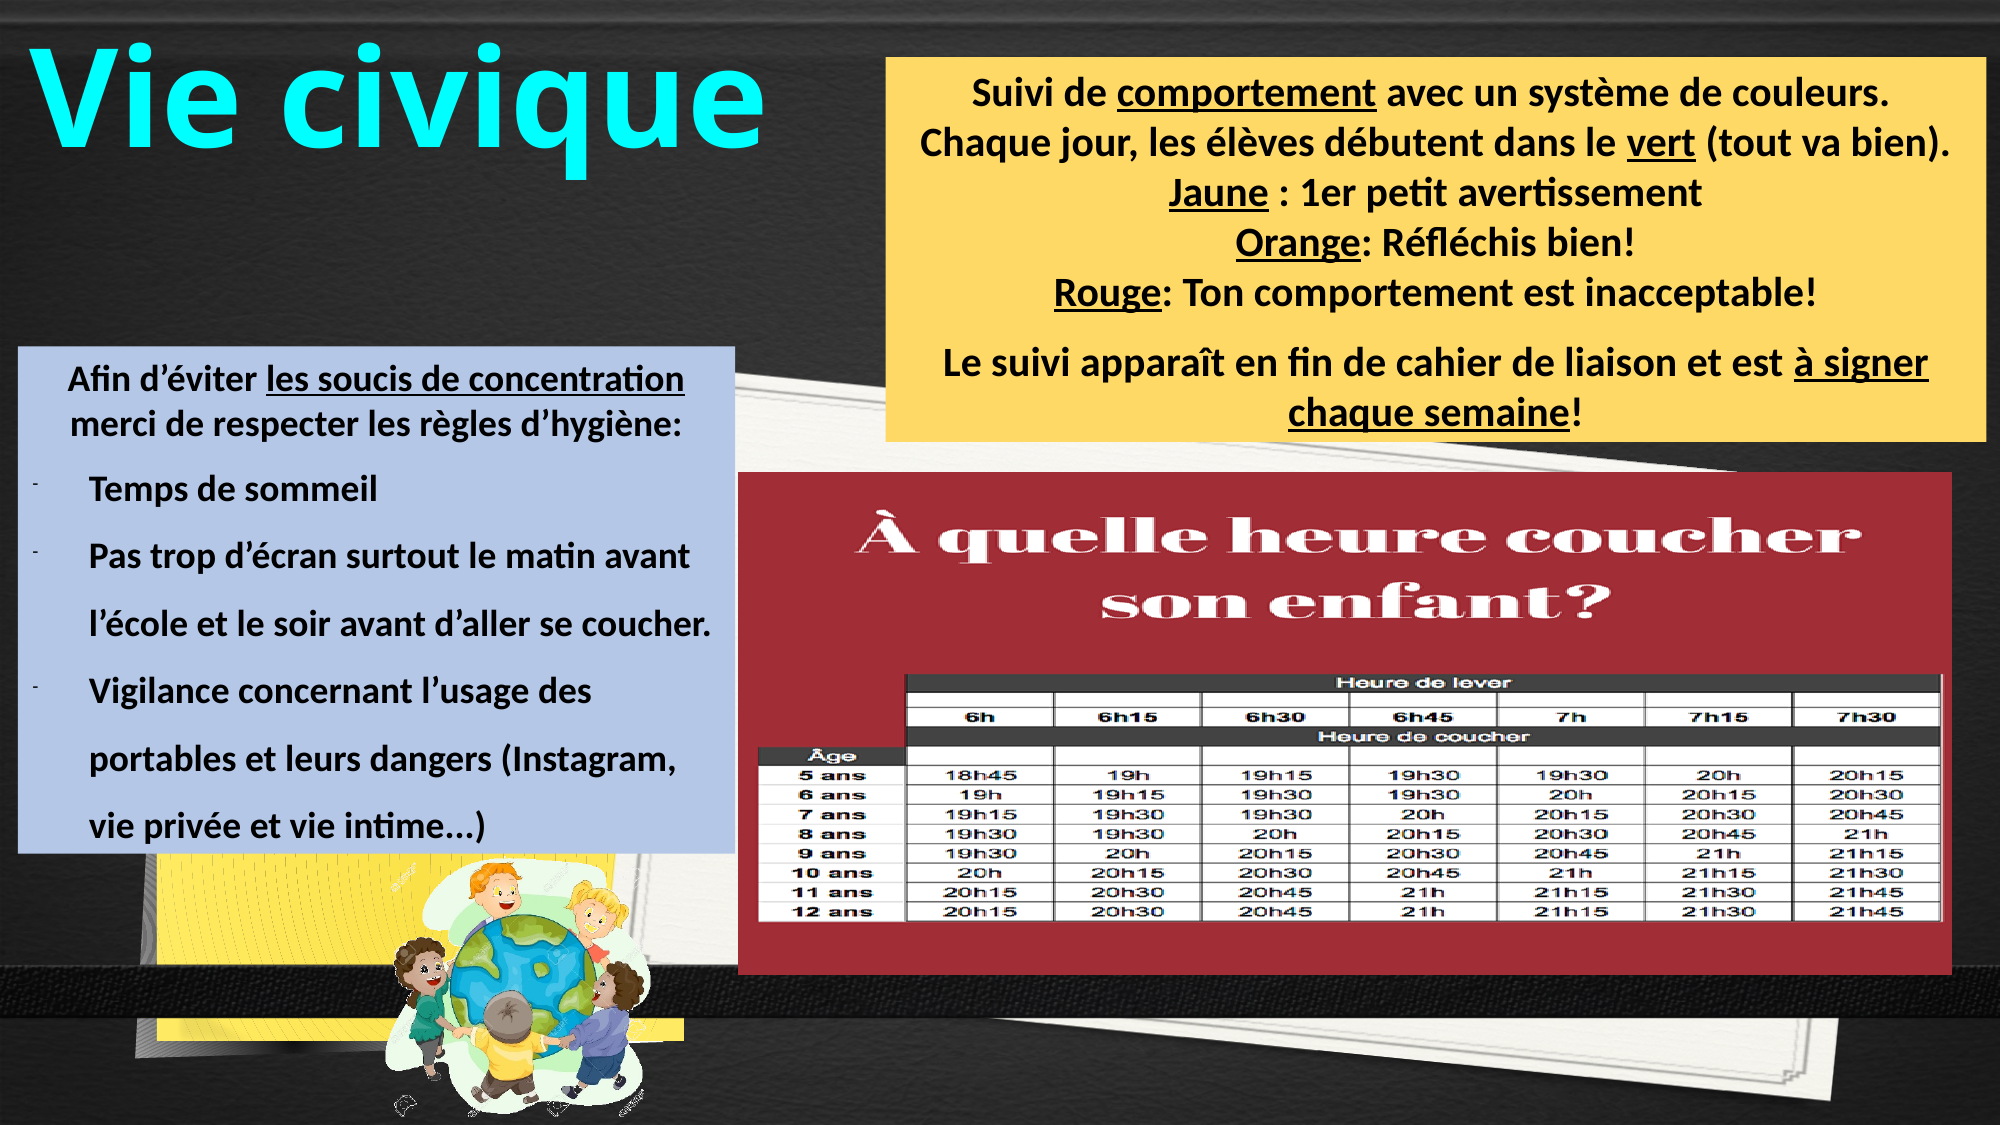

# Vie civique
Suivi de comportement avec un système de couleurs.
Chaque jour, les élèves débutent dans le vert (tout va bien).
Jaune : 1er petit avertissement
Orange: Réfléchis bien!
Rouge: Ton comportement est inacceptable!
Le suivi apparaît en fin de cahier de liaison et est à signer chaque semaine!
Afin d’éviter les soucis de concentration merci de respecter les règles d’hygiène:
Temps de sommeil
Pas trop d’écran surtout le matin avant l’école et le soir avant d’aller se coucher.
Vigilance concernant l’usage des portables et leurs dangers (Instagram, vie privée et vie intime...)